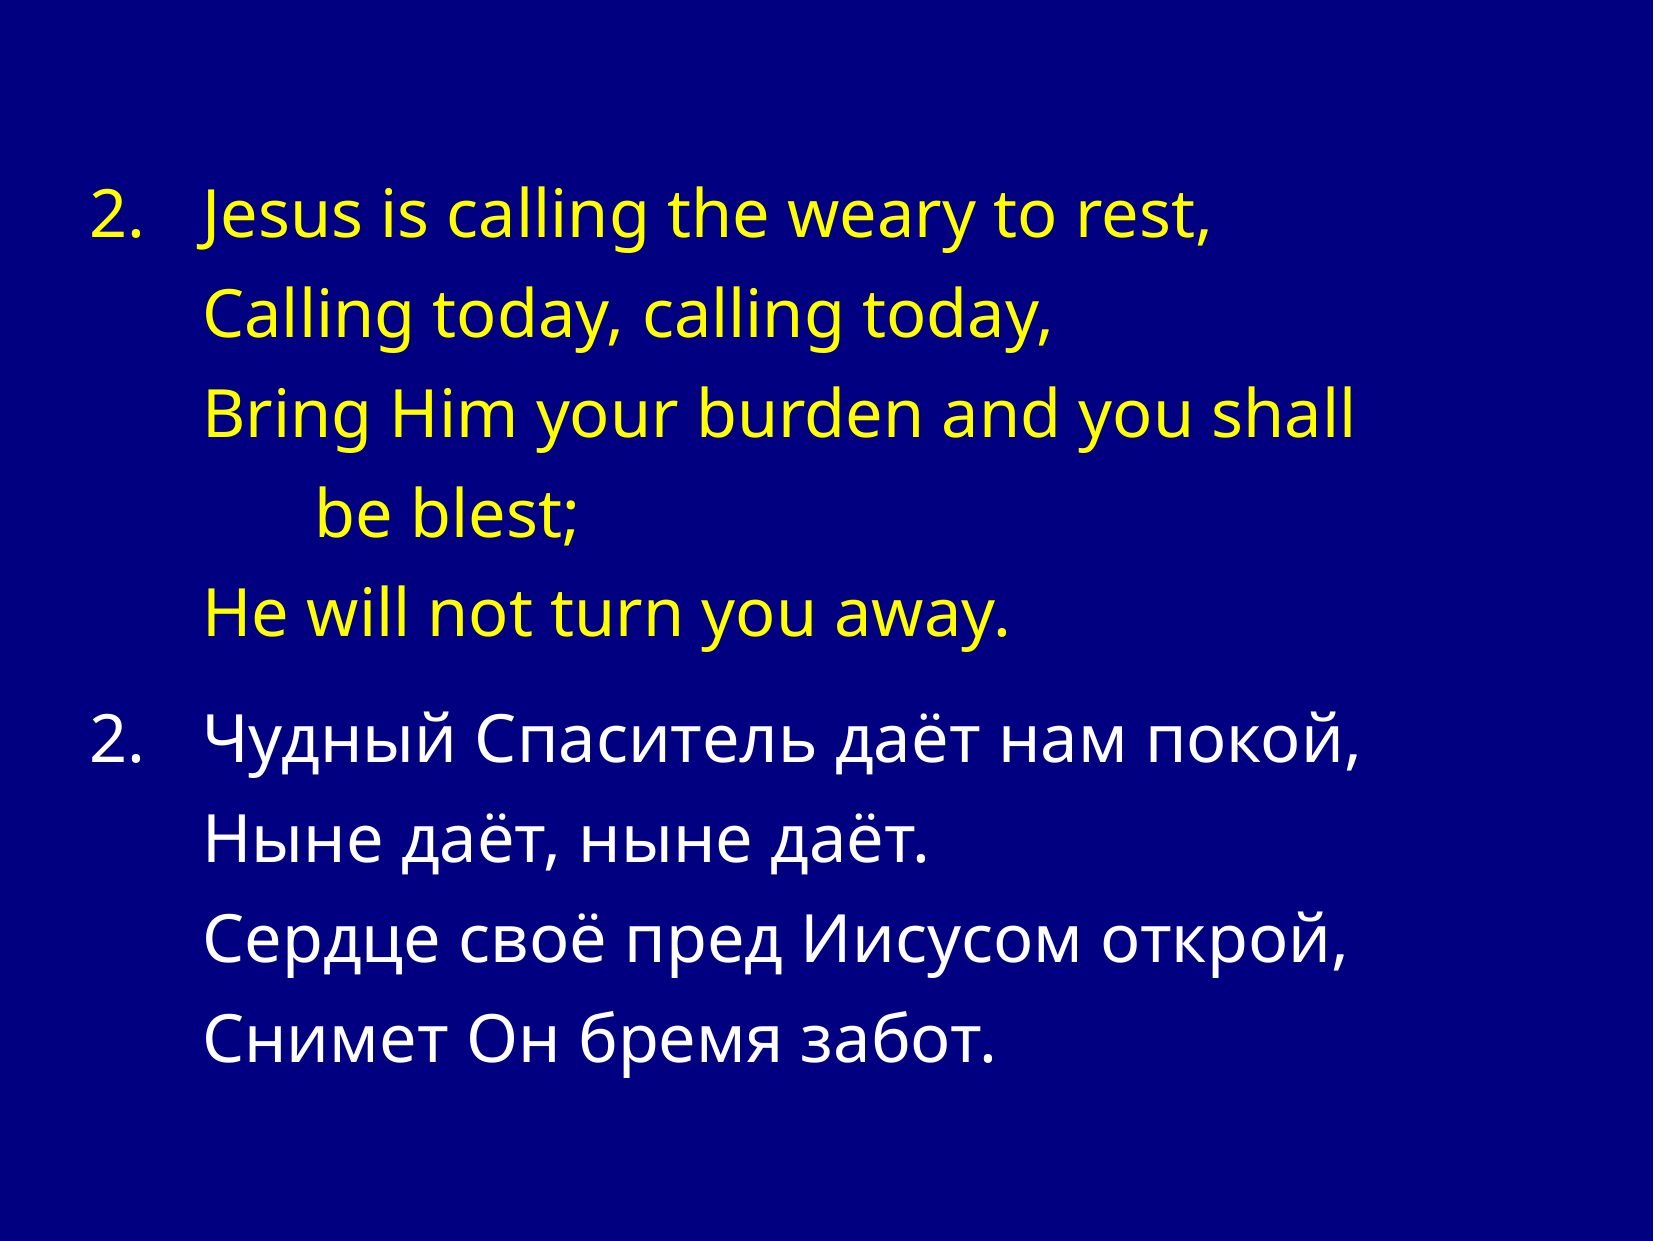

2.	Jesus is calling the weary to rest,
	Calling today, calling today,
	Bring Him your burden and you shall
		be blest;
	He will not turn you away.
2.	Чудный Спаситель даёт нам покой,
	Ныне даёт, ныне даёт.
	Сердце своё пред Иисусом открой,
	Снимет Он бремя забот.